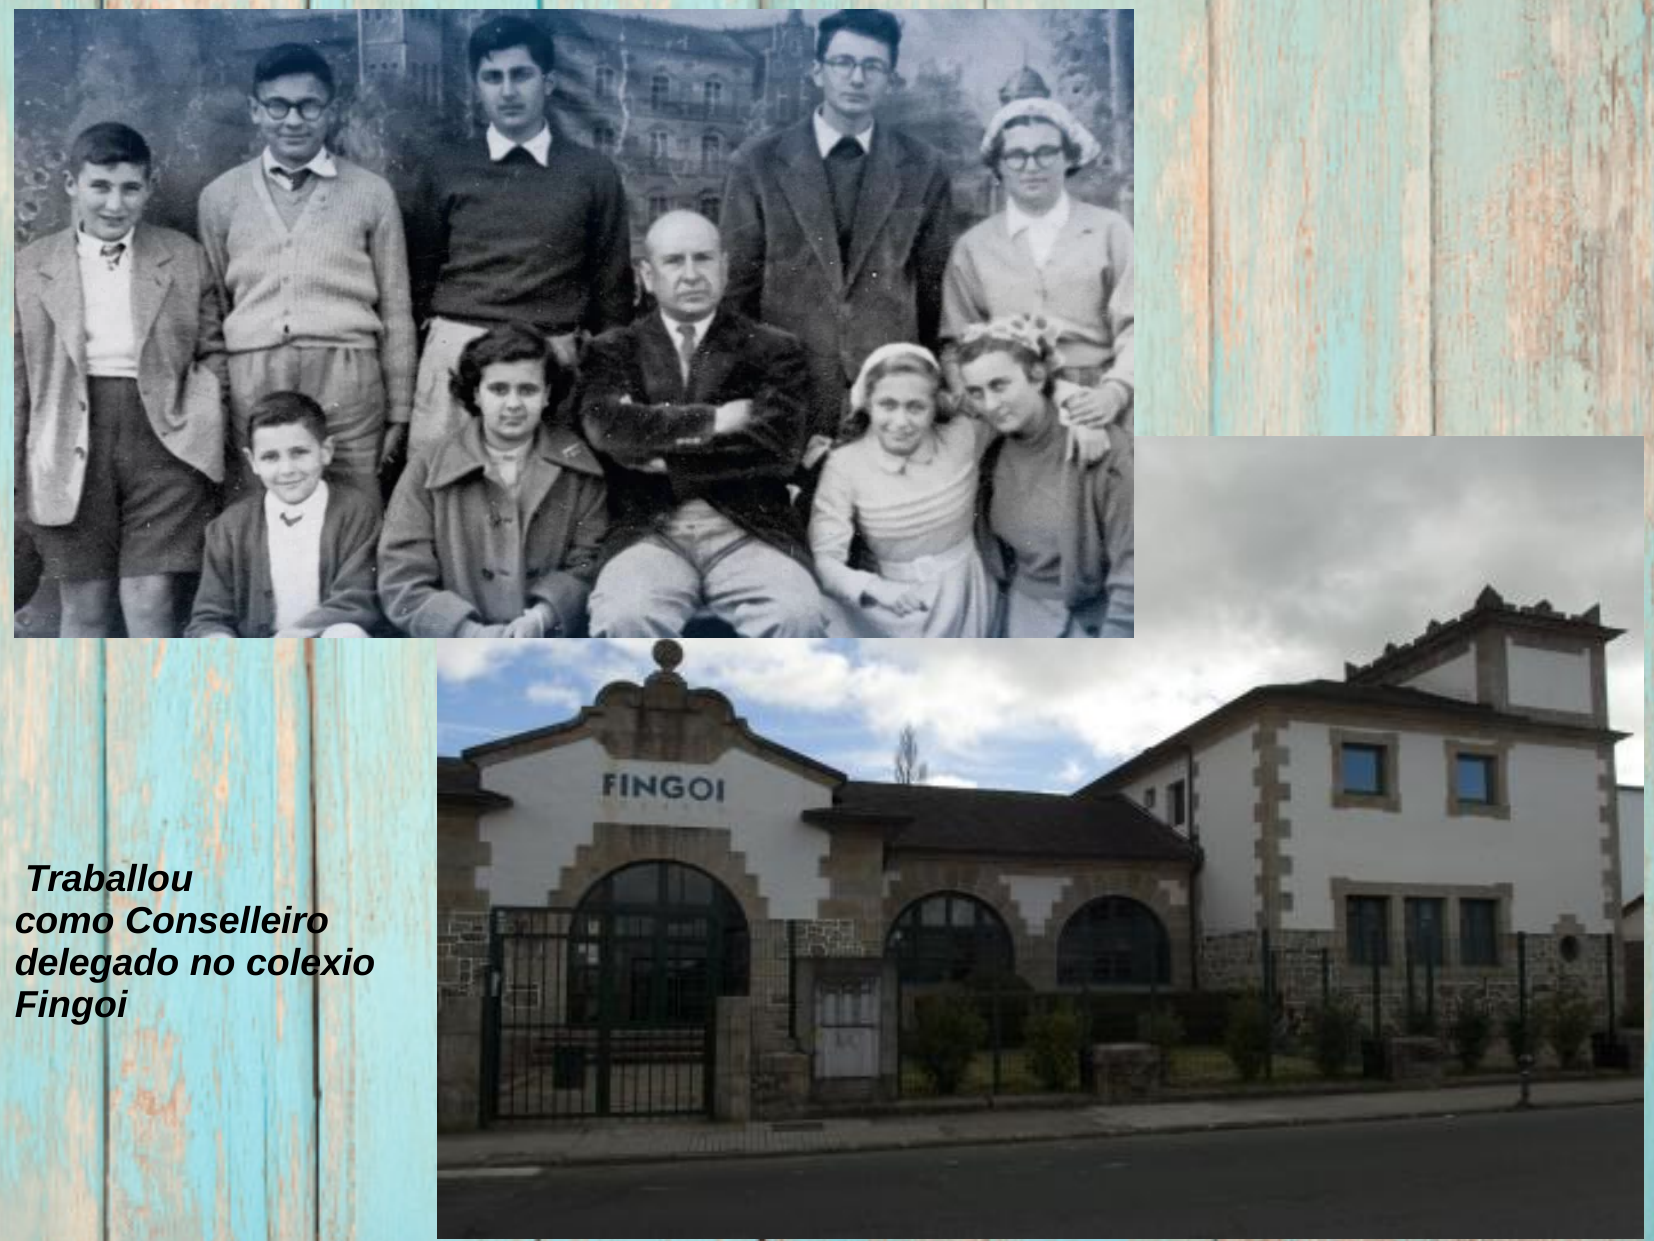

Traballou
como Conselleiro delegado no colexio Fingoi